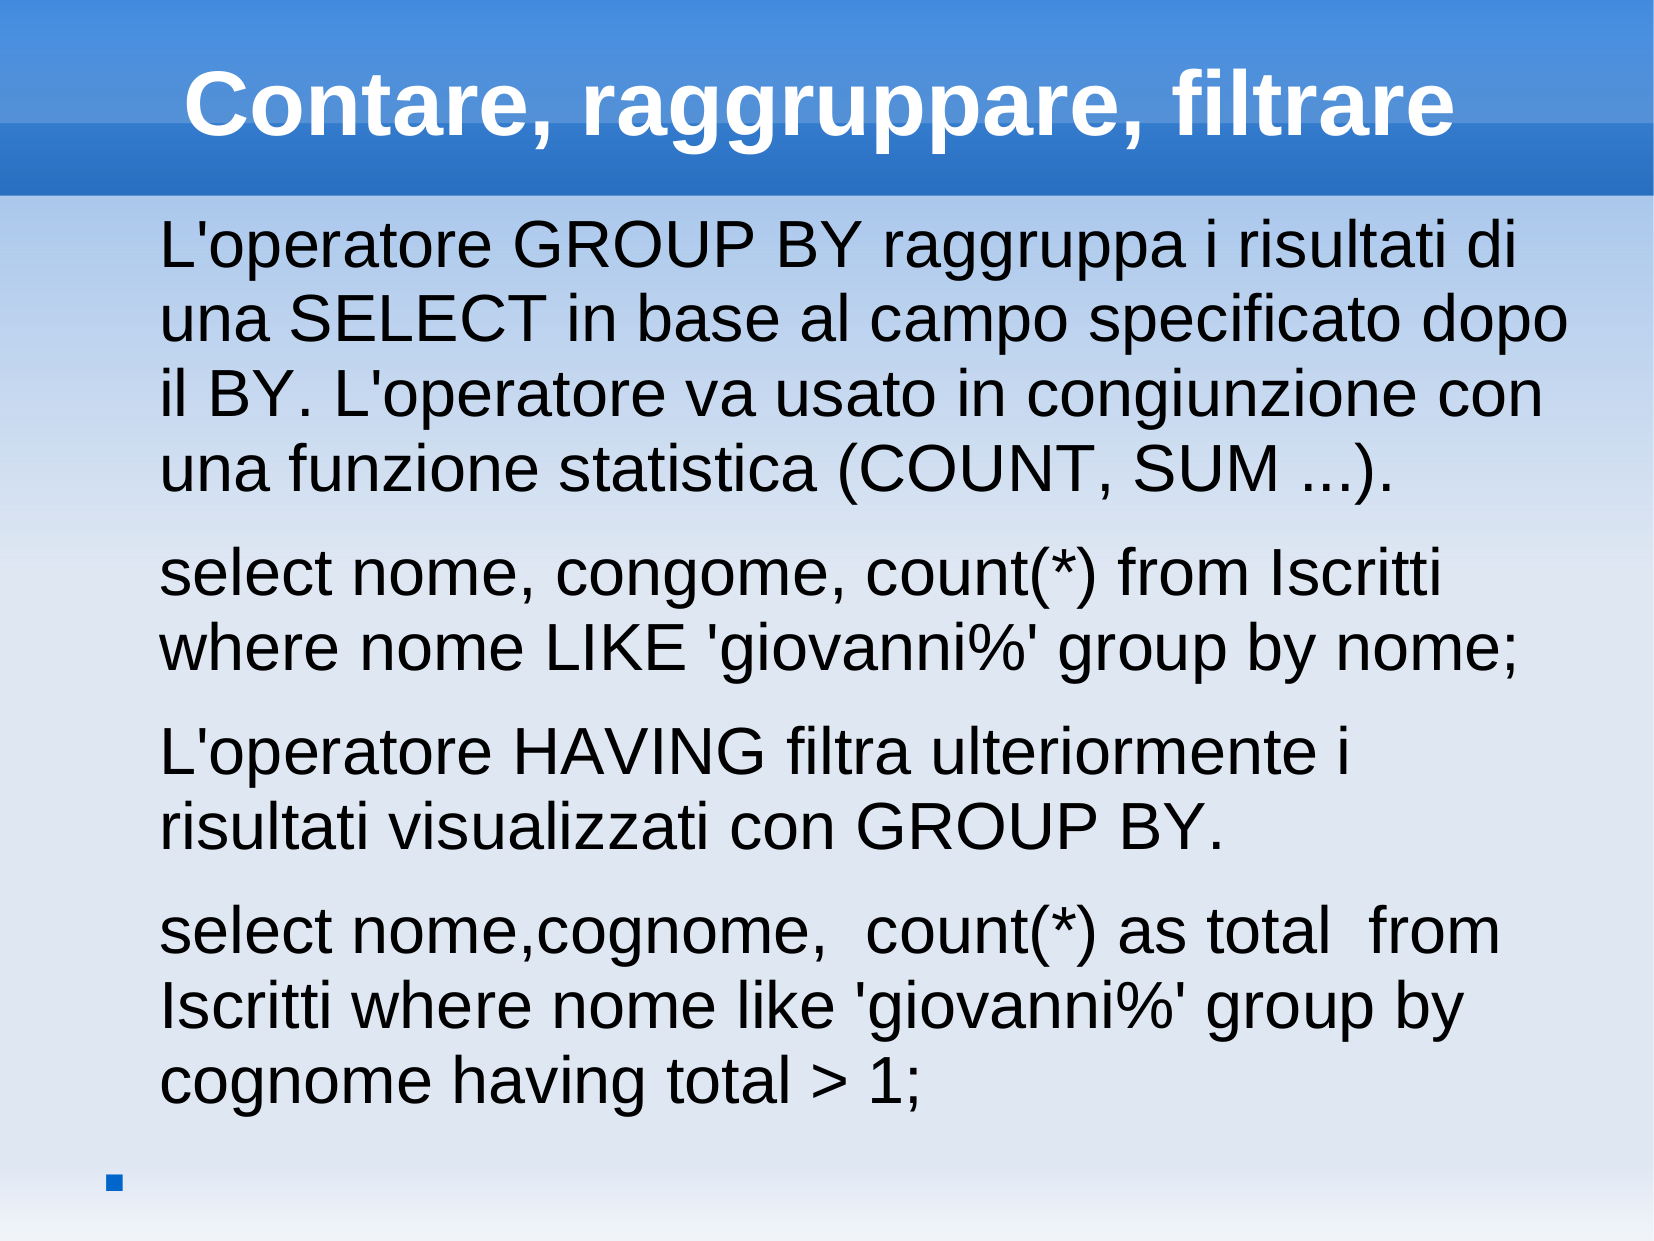

# Contare, raggruppare, filtrare
L'operatore GROUP BY raggruppa i risultati di una SELECT in base al campo specificato dopo il BY. L'operatore va usato in congiunzione con una funzione statistica (COUNT, SUM ...).
select nome, congome, count(*) from Iscritti where nome LIKE 'giovanni%' group by nome;
L'operatore HAVING filtra ulteriormente i risultati visualizzati con GROUP BY.
select nome,cognome, count(*) as total from Iscritti where nome like 'giovanni%' group by cognome having total > 1;